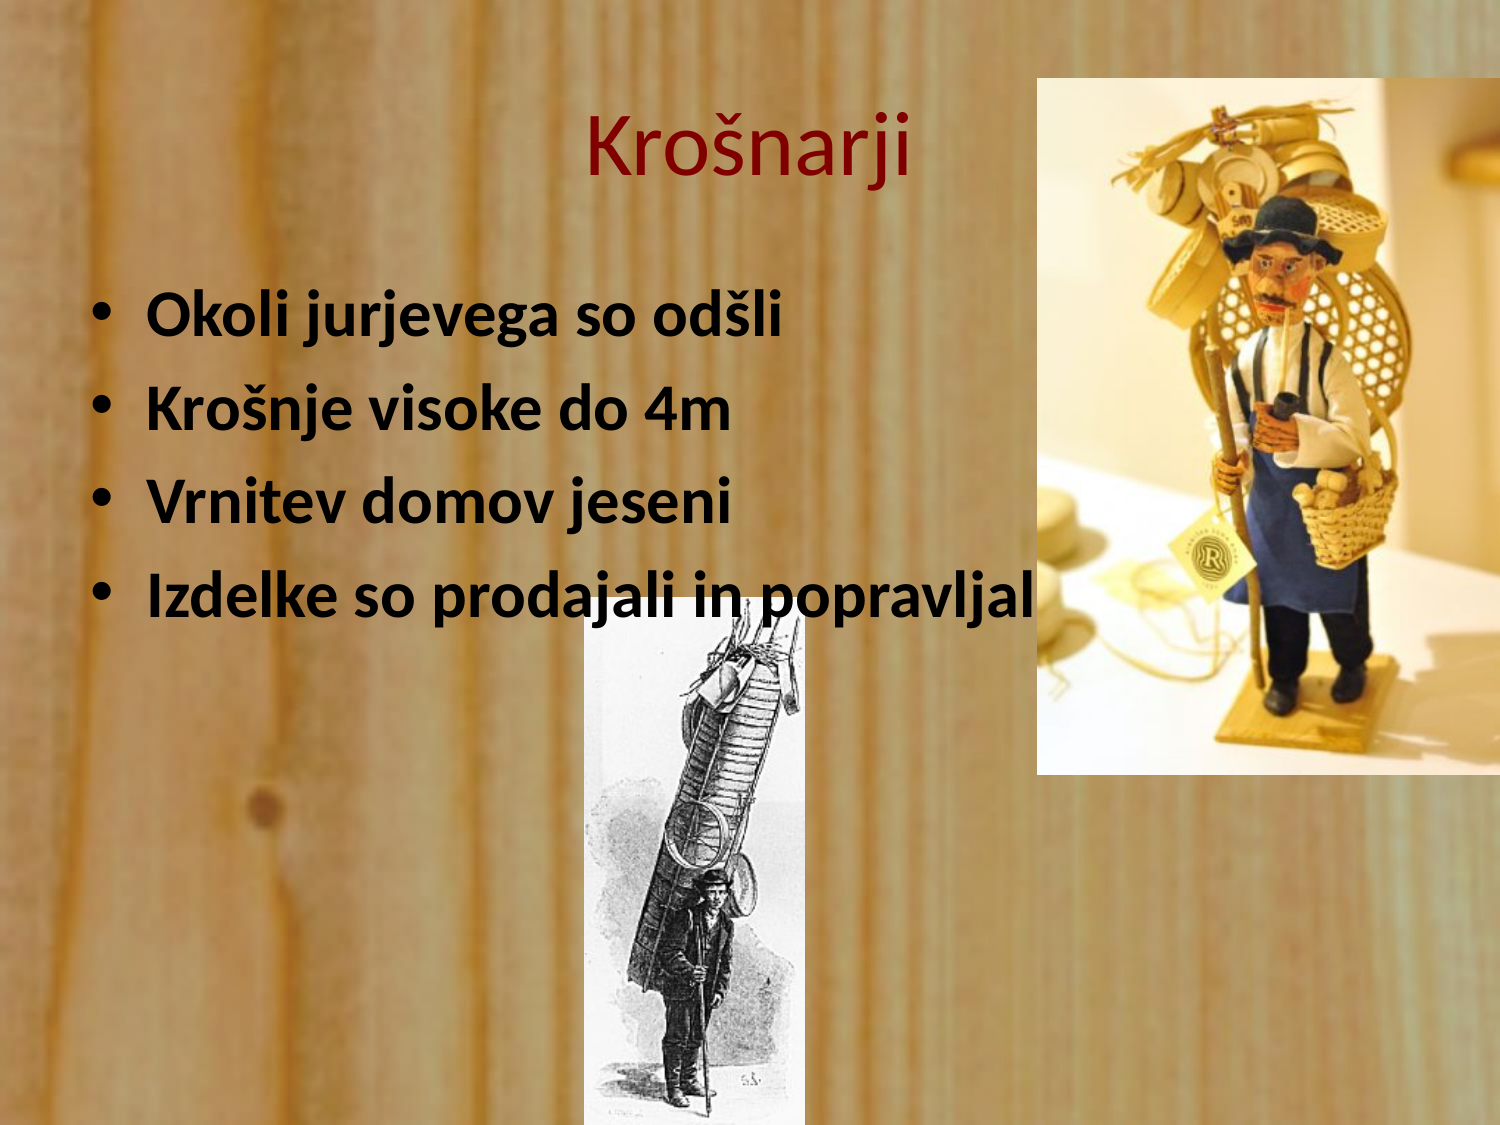

# Krošnarji
Okoli jurjevega so odšli
Krošnje visoke do 4m
Vrnitev domov jeseni
Izdelke so prodajali in popravljali